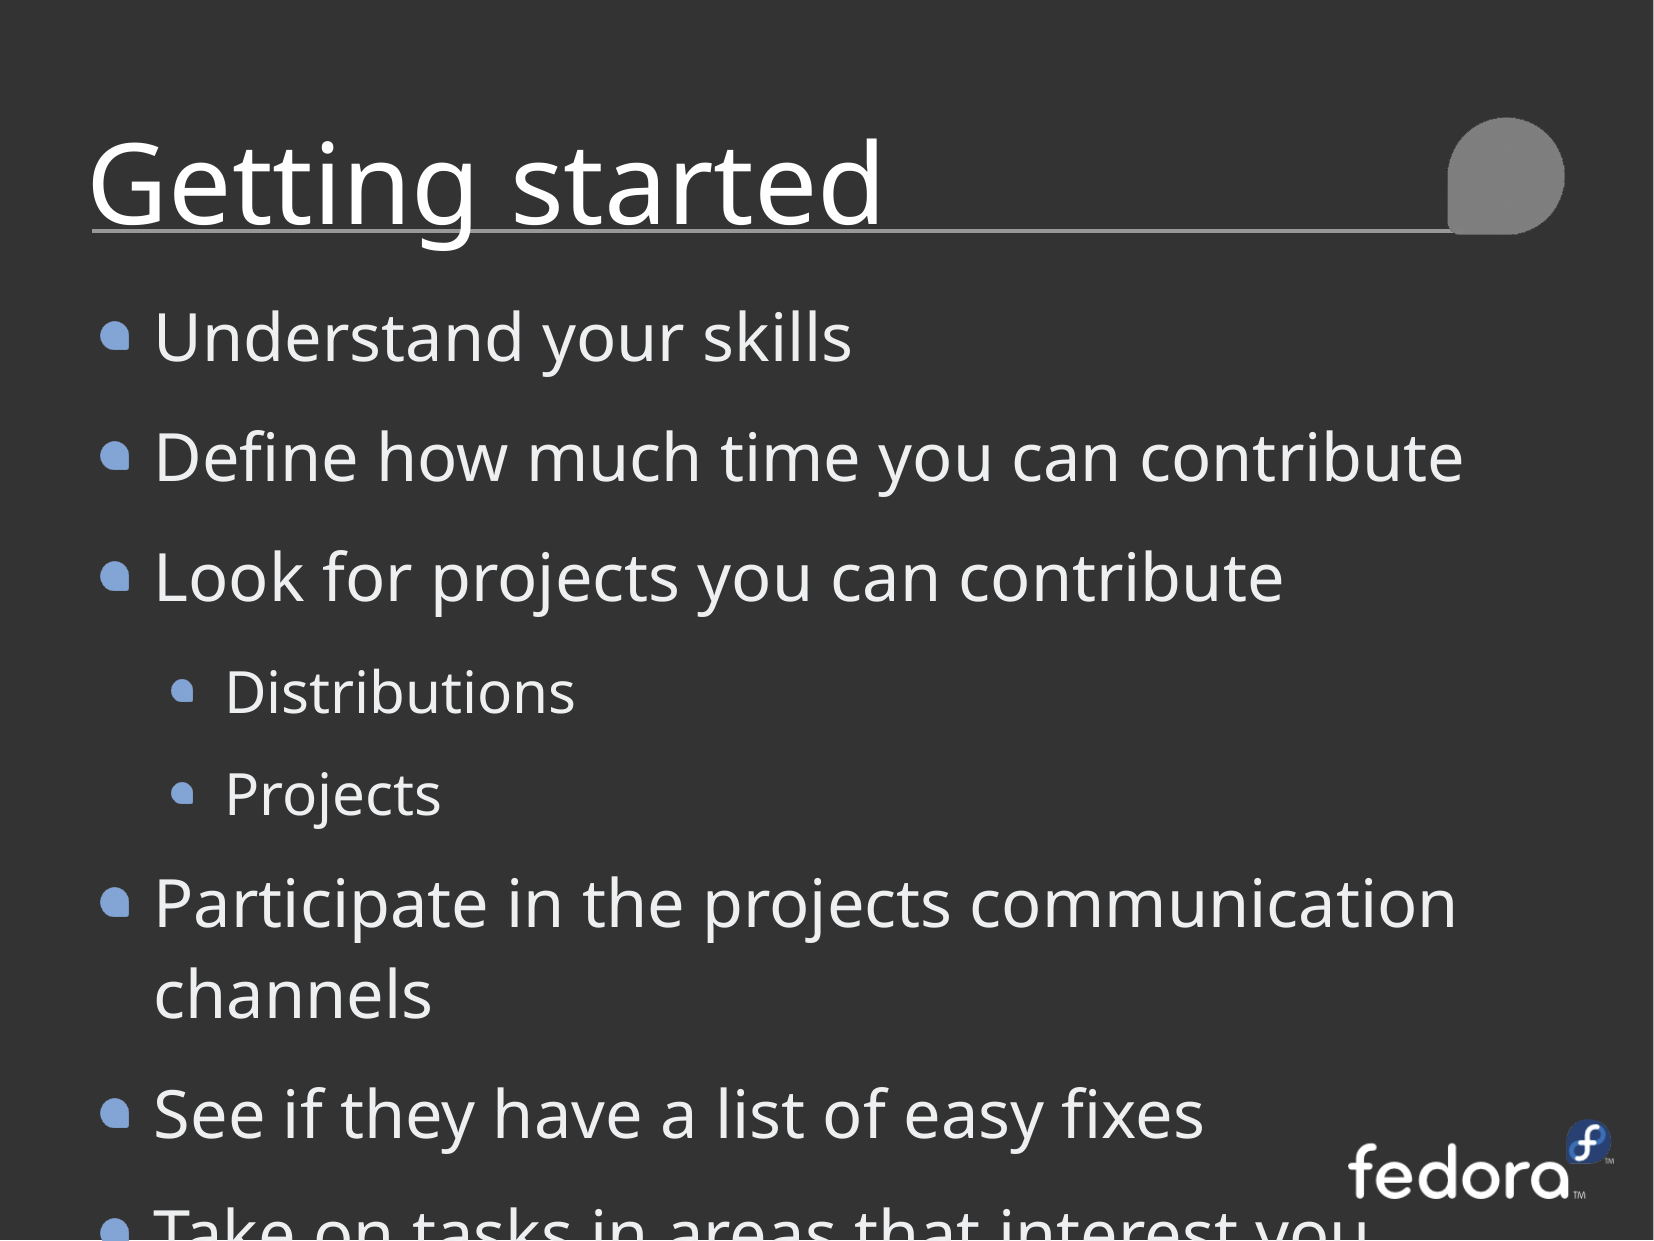

# Getting started
Understand your skills
Define how much time you can contribute
Look for projects you can contribute
Distributions
Projects
Participate in the projects communication channels
See if they have a list of easy fixes
Take on tasks in areas that interest you